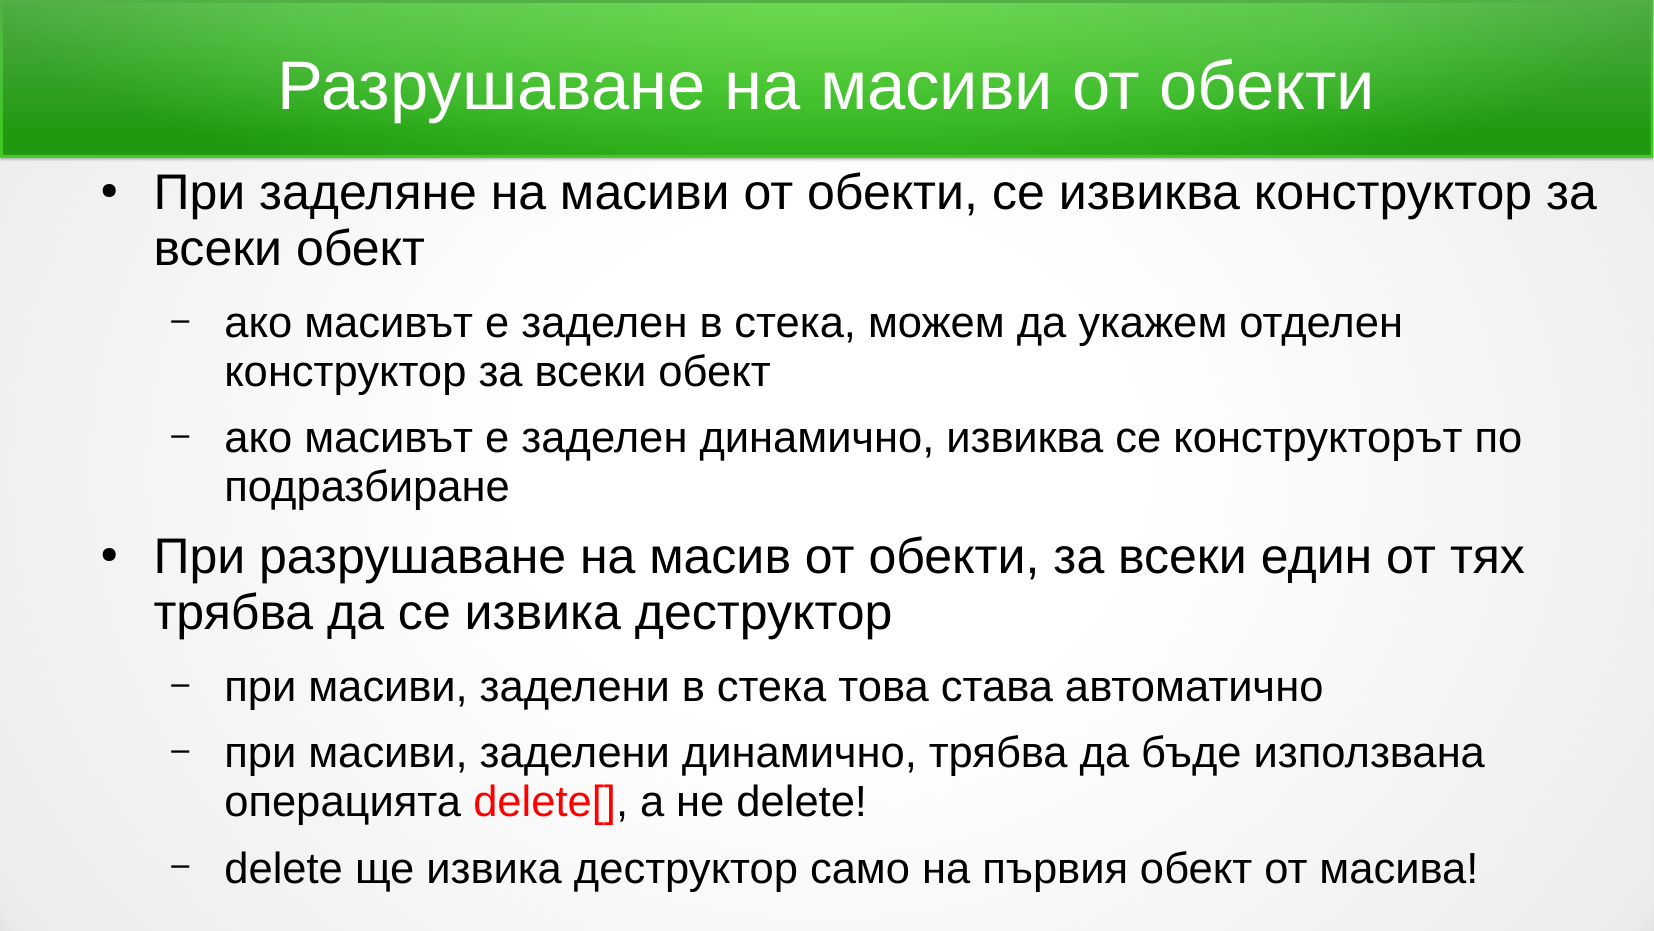

# Разрушаване на масиви от обекти
При заделяне на масиви от обекти, се извиква конструктор за всеки обект
ако масивът е заделен в стека, можем да укажем отделен конструктор за всеки обект
ако масивът е заделен динамично, извиква се конструкторът по подразбиране
При разрушаване на масив от обекти, за всеки един от тях трябва да се извика деструктор
при масиви, заделени в стека това става автоматично
при масиви, заделени динамично, трябва да бъде използвана операцията delete[], а не delete!
delete ще извика деструктор само на първия обект от масива!